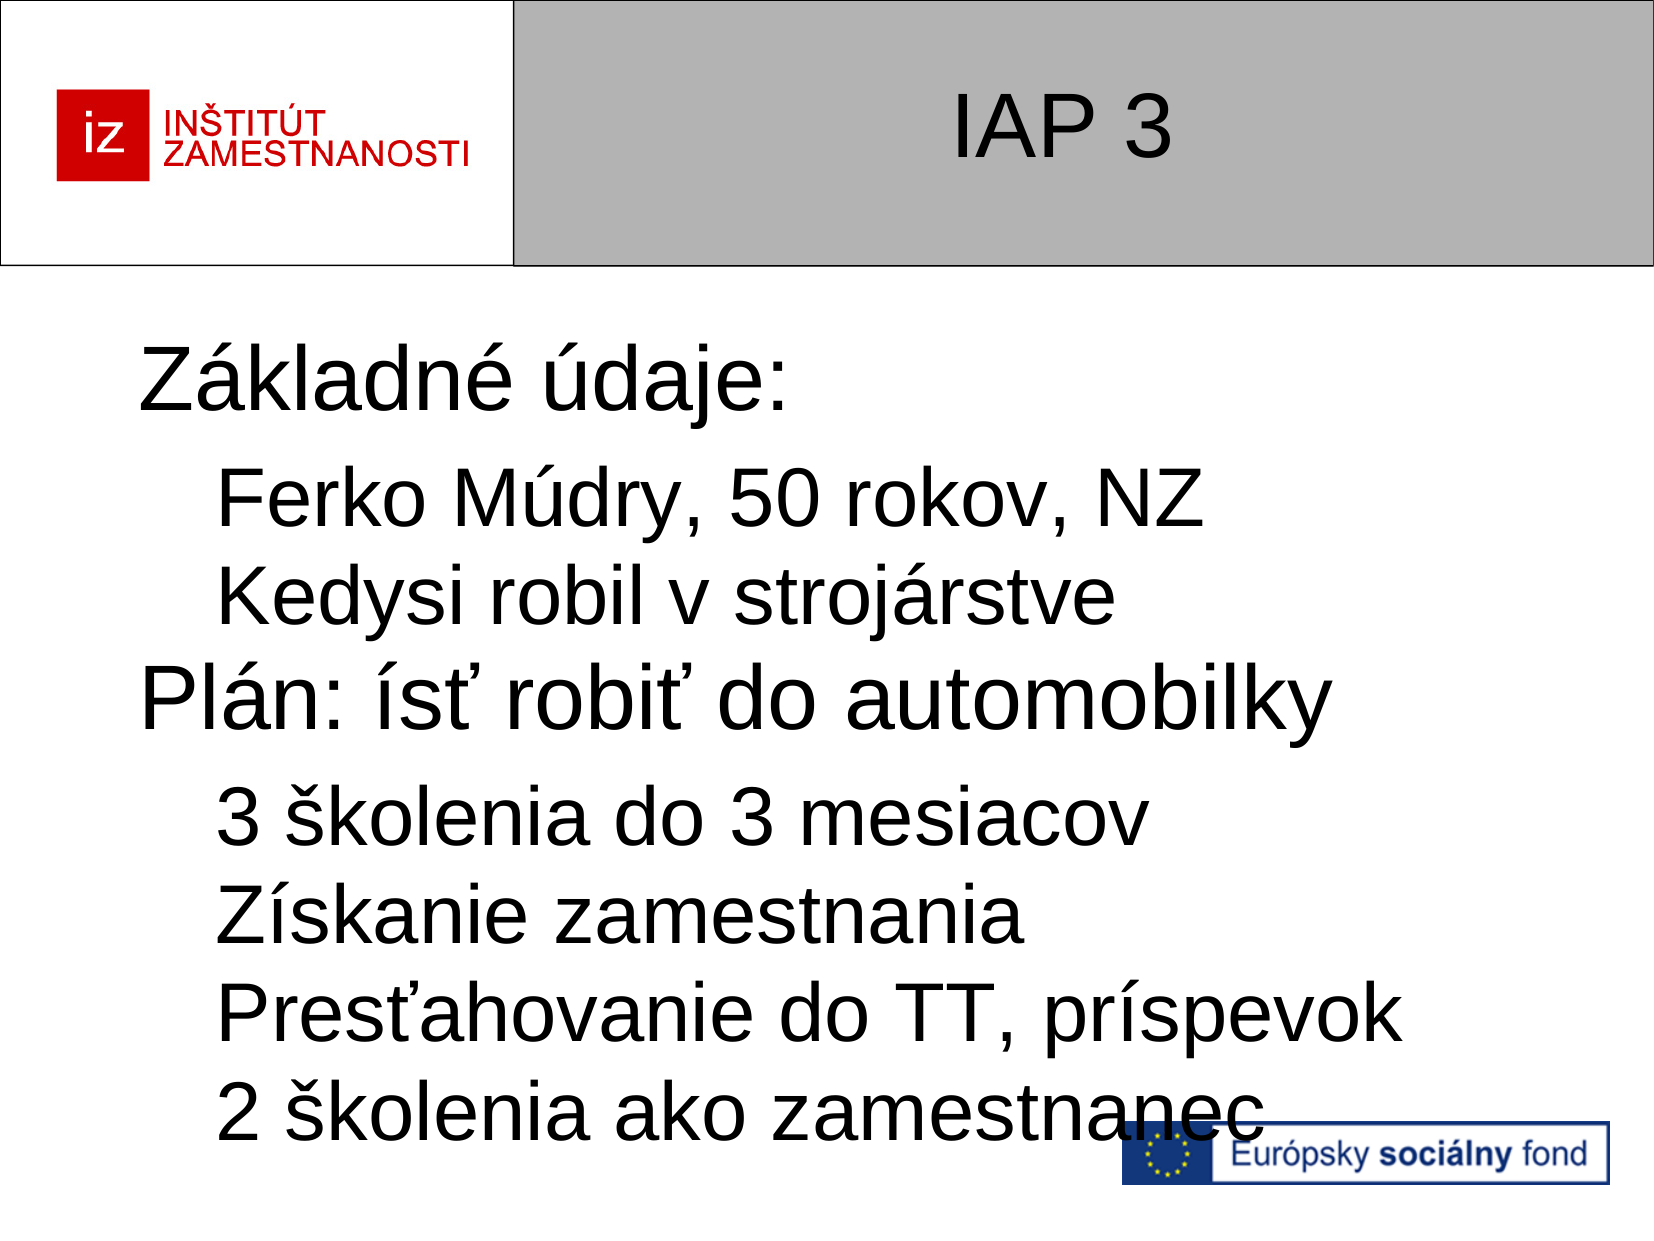

# IAP 3
Základné údaje:
Ferko Múdry, 50 rokov, NZ
Kedysi robil v strojárstve
Plán: ísť robiť do automobilky
3 školenia do 3 mesiacov
Získanie zamestnania
Presťahovanie do TT, príspevok
2 školenia ako zamestnanec